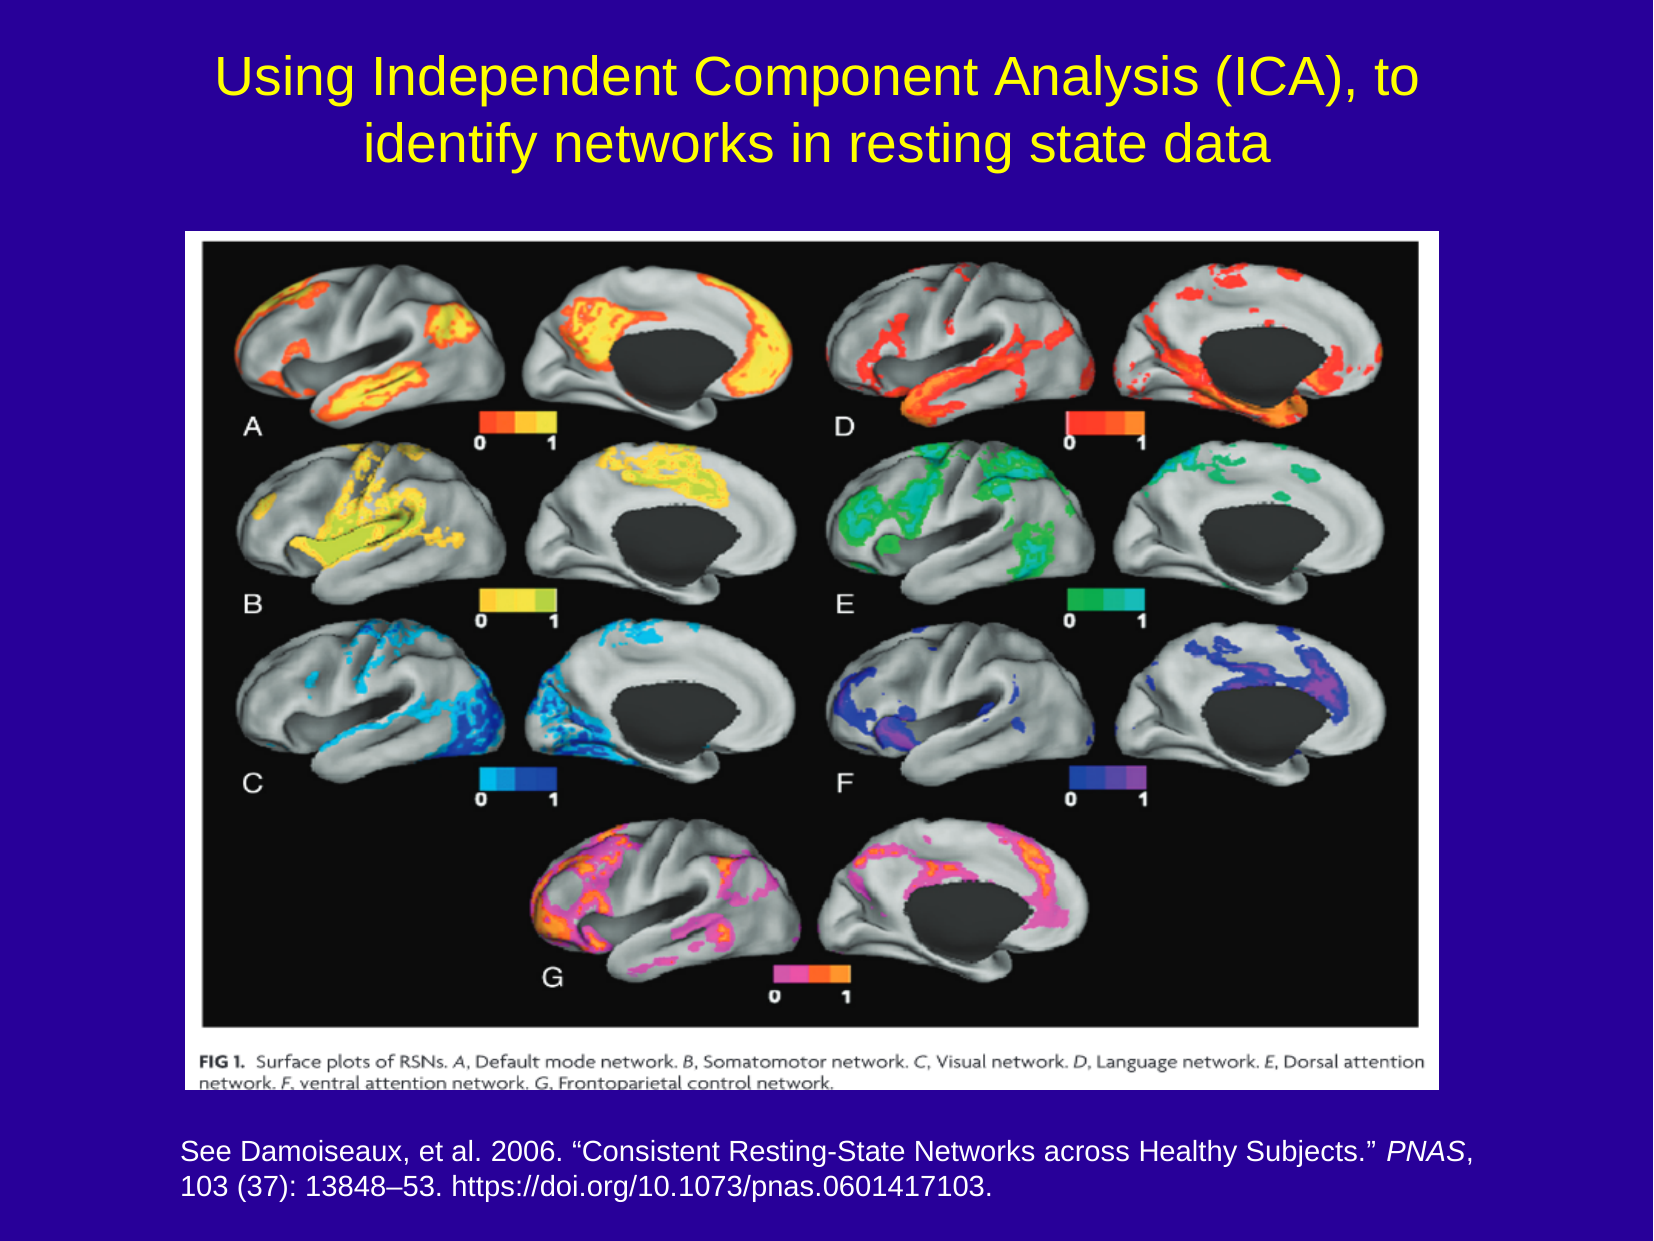

Using Independent Component Analysis (ICA), to identify networks in resting state data
See Damoiseaux, et al. 2006. “Consistent Resting-State Networks across Healthy Subjects.” PNAS, 103 (37): 13848–53. https://doi.org/10.1073/pnas.0601417103.